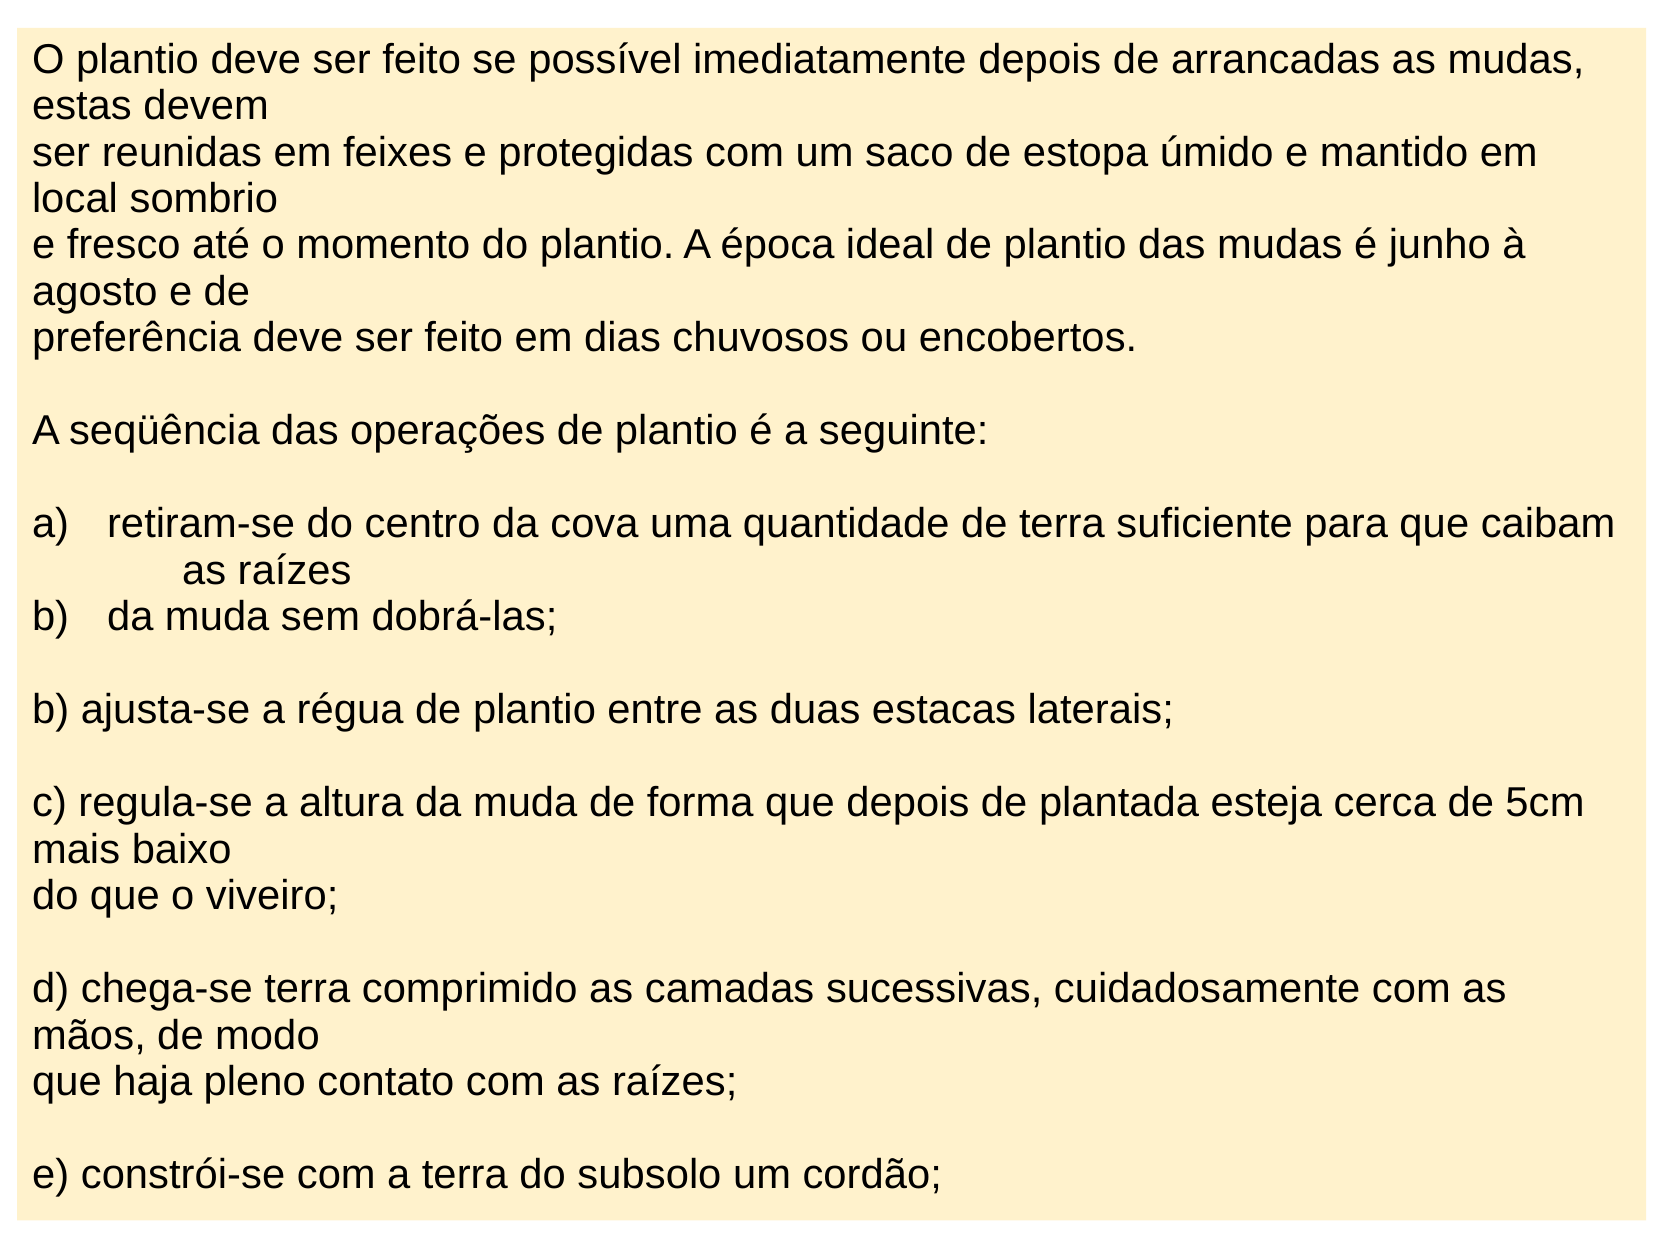

O plantio deve ser feito se possível imediatamente depois de arrancadas as mudas, estas devem
ser reunidas em feixes e protegidas com um saco de estopa úmido e mantido em local sombrio
e fresco até o momento do plantio. A época ideal de plantio das mudas é junho à agosto e de
preferência deve ser feito em dias chuvosos ou encobertos.
A seqüência das operações de plantio é a seguinte:
retiram-se do centro da cova uma quantidade de terra suficiente para que caibam as raízes
da muda sem dobrá-las;
b) ajusta-se a régua de plantio entre as duas estacas laterais;
c) regula-se a altura da muda de forma que depois de plantada esteja cerca de 5cm mais baixo
do que o viveiro;
d) chega-se terra comprimido as camadas sucessivas, cuidadosamente com as mãos, de modo
que haja pleno contato com as raízes;
e) constrói-se com a terra do subsolo um cordão;
f) cobre-se o solo com uma espessa camada de capim bem seco e
g) fazer-se uma rega abundante.